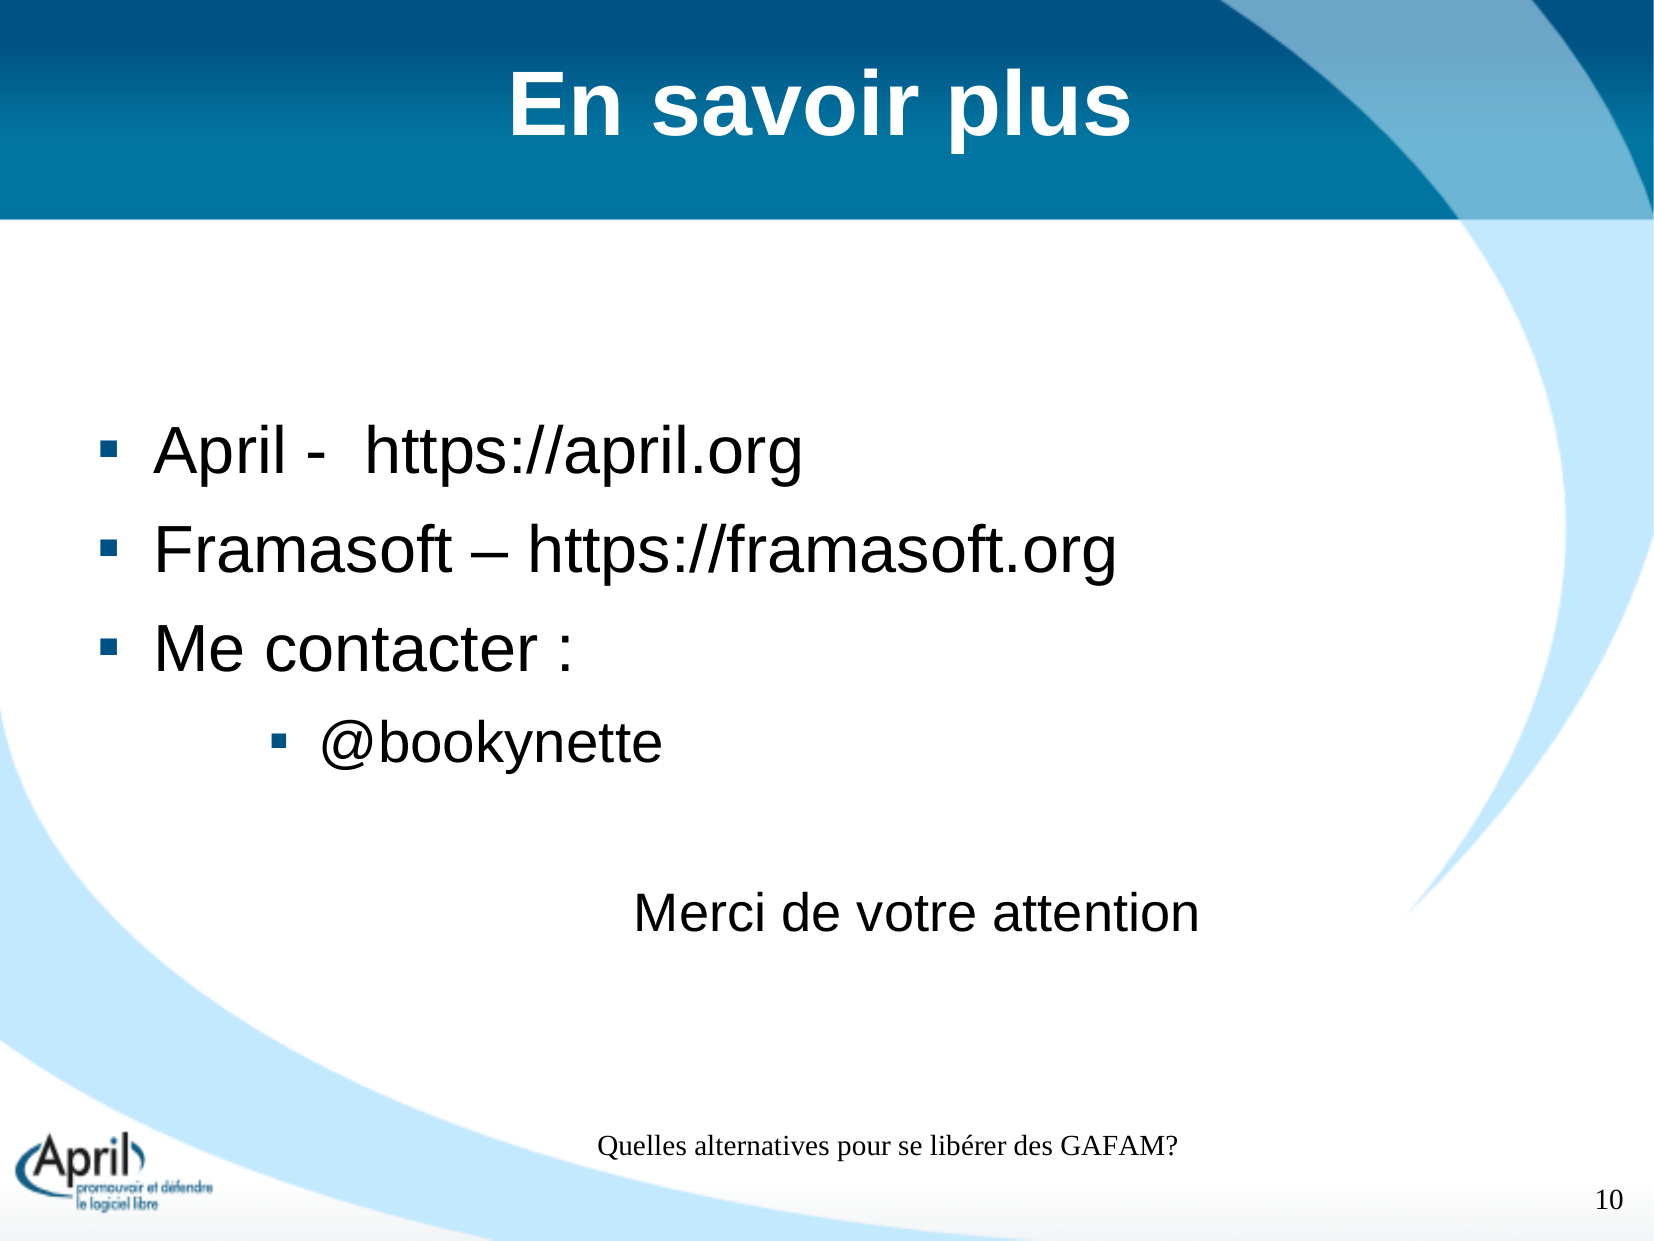

# En savoir plus
April - https://april.org
Framasoft – https://framasoft.org
Me contacter :
@bookynette
 Merci de votre attention
Quelles alternatives pour se libérer des GAFAM?
10